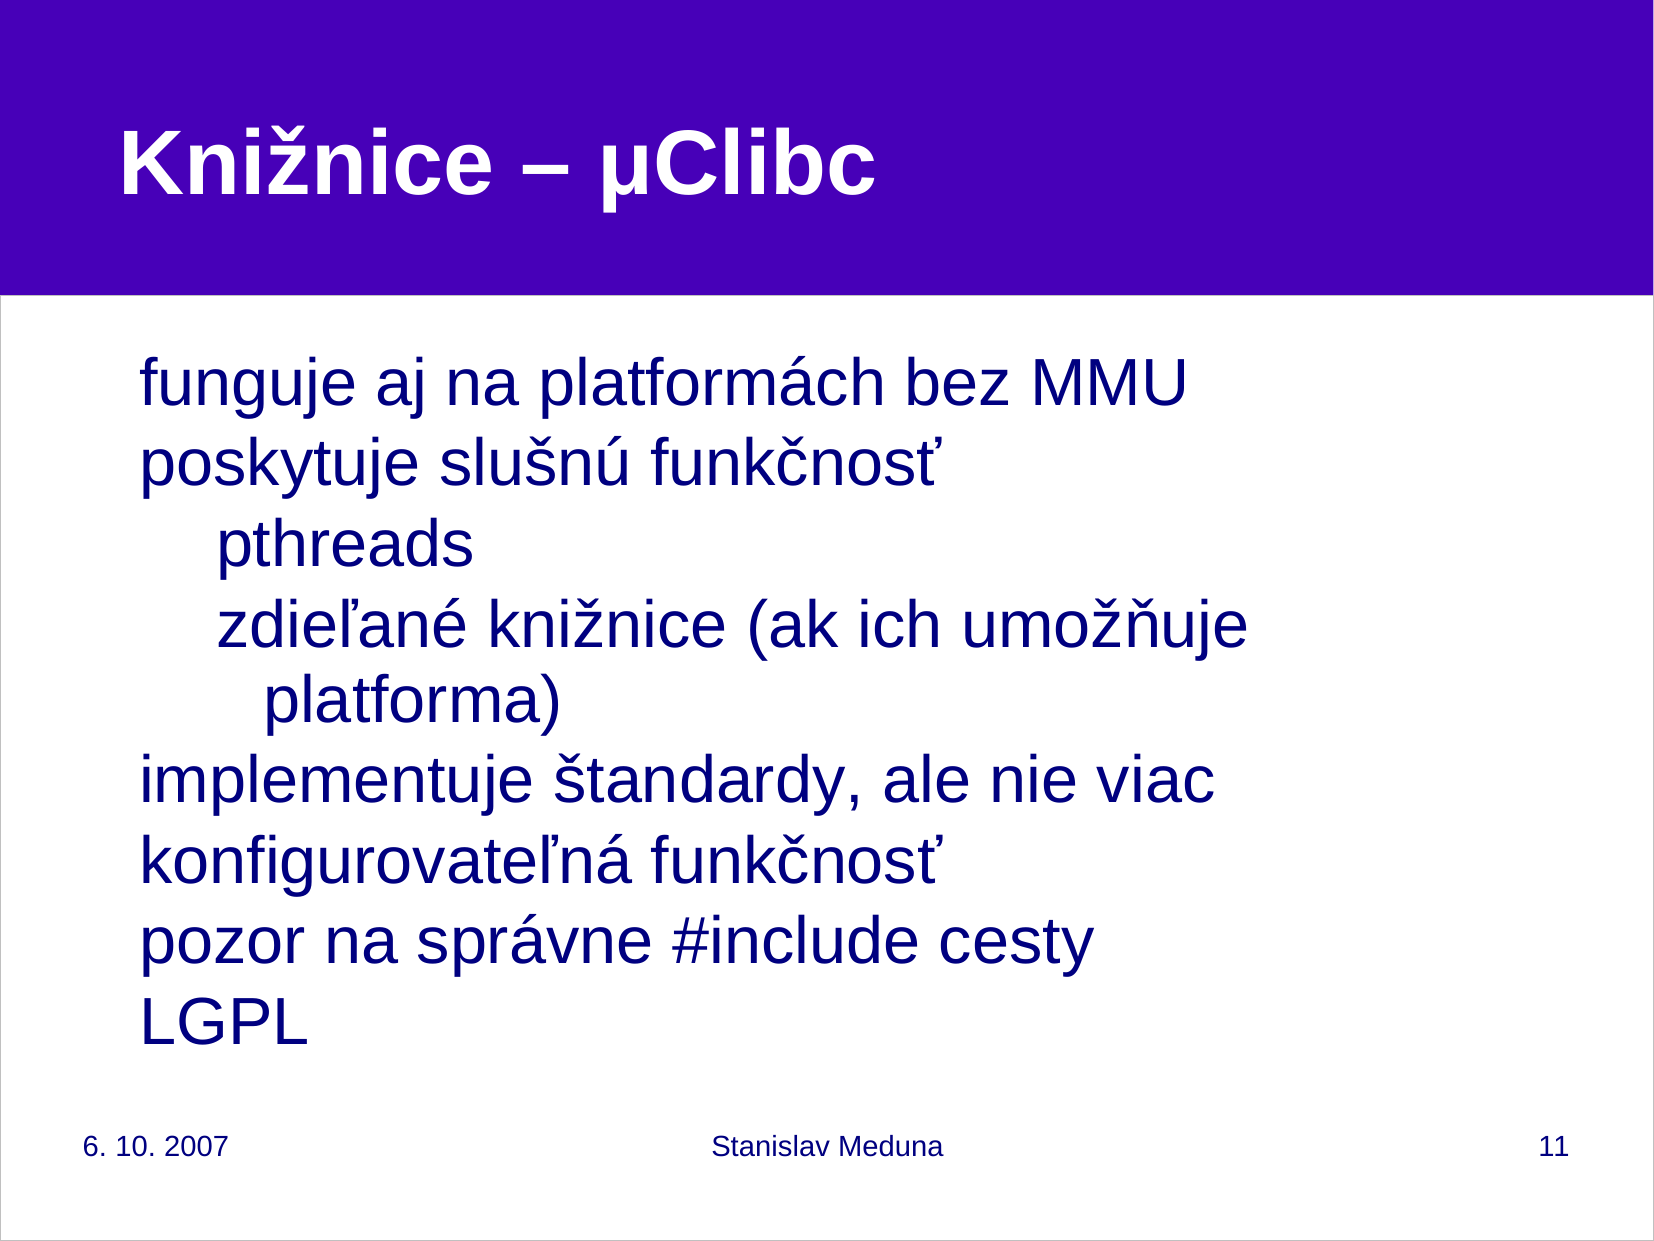

# Knižnice – μClibc
funguje aj na platformách bez MMU
poskytuje slušnú funkčnosť
pthreads
zdieľané knižnice (ak ich umožňuje platforma)
implementuje štandardy, ale nie viac
konfigurovateľná funkčnosť
pozor na správne #include cesty
LGPL
6. 10. 2007
Stanislav Meduna
11